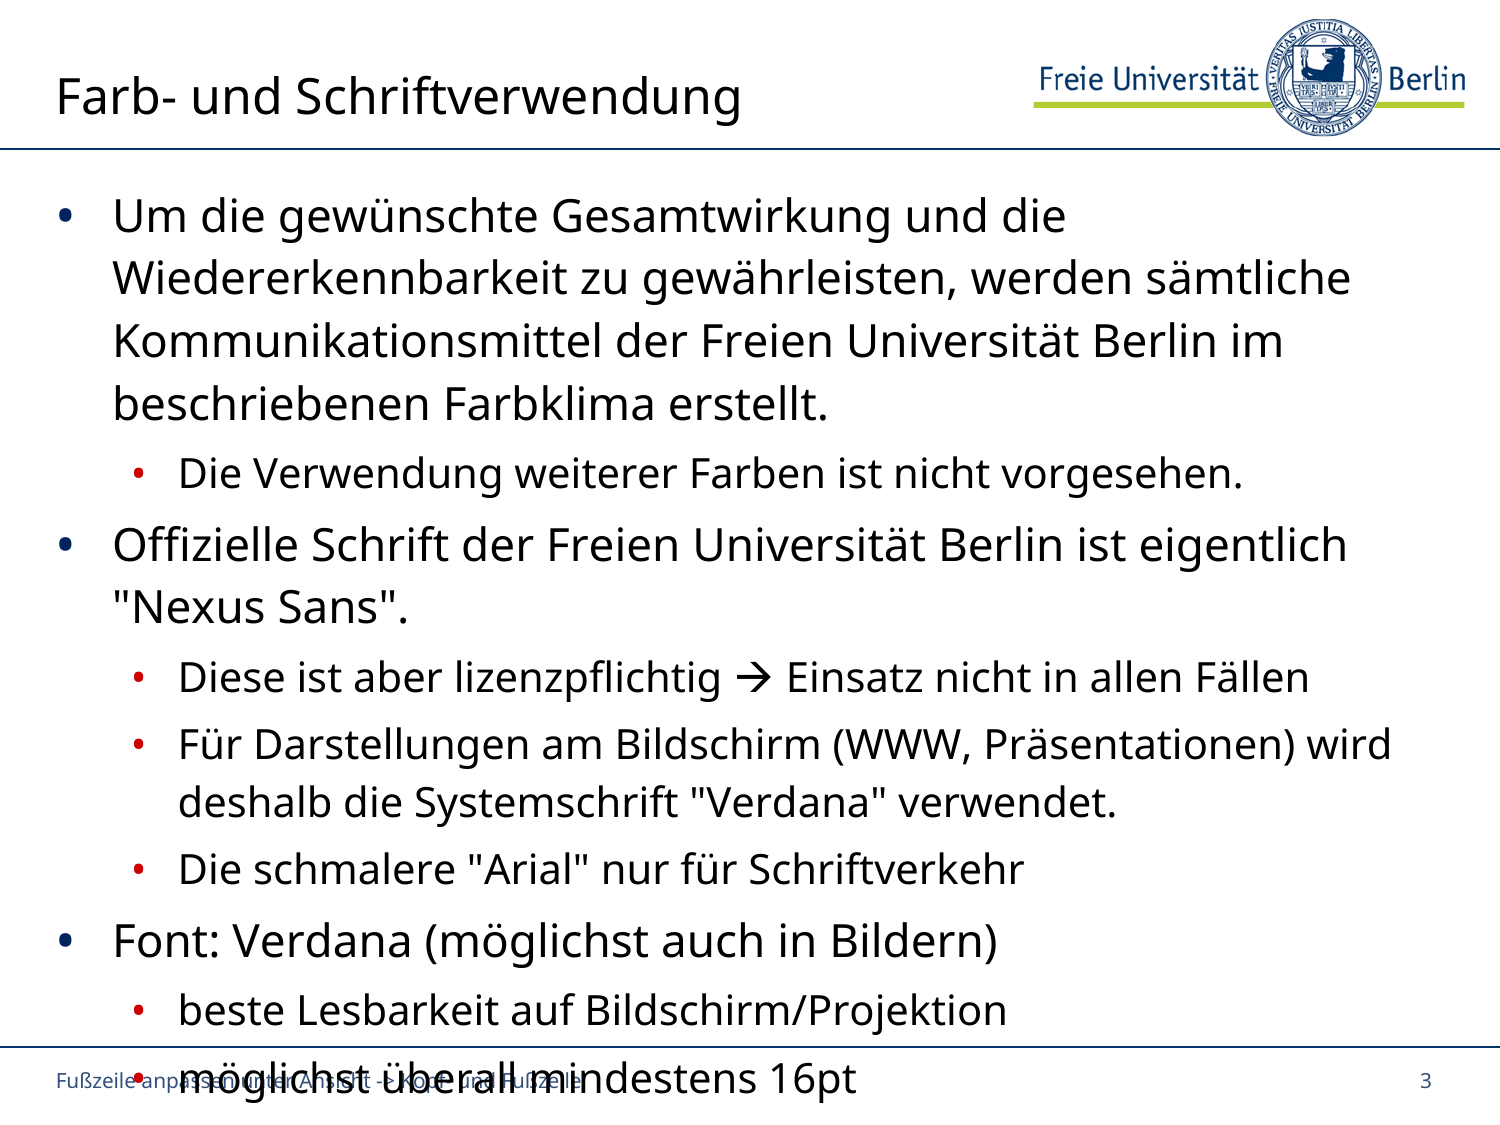

# Farb- und Schriftverwendung
Um die gewünschte Gesamtwirkung und die Wiedererkennbarkeit zu gewährleisten, werden sämtliche Kommunikationsmittel der Freien Universität Berlin im beschriebenen Farbklima erstellt.
Die Verwendung weiterer Farben ist nicht vorgesehen.
Offizielle Schrift der Freien Universität Berlin ist eigentlich "Nexus Sans".
Diese ist aber lizenzpflichtig  Einsatz nicht in allen Fällen
Für Darstellungen am Bildschirm (WWW, Präsentationen) wird deshalb die Systemschrift "Verdana" verwendet.
Die schmalere "Arial" nur für Schriftverkehr
Font: Verdana (möglichst auch in Bildern)
beste Lesbarkeit auf Bildschirm/Projektion
möglichst überall mindestens 16pt
Fußzeile anpassen unter Ansicht -> Kopf- und Fußzeile
3